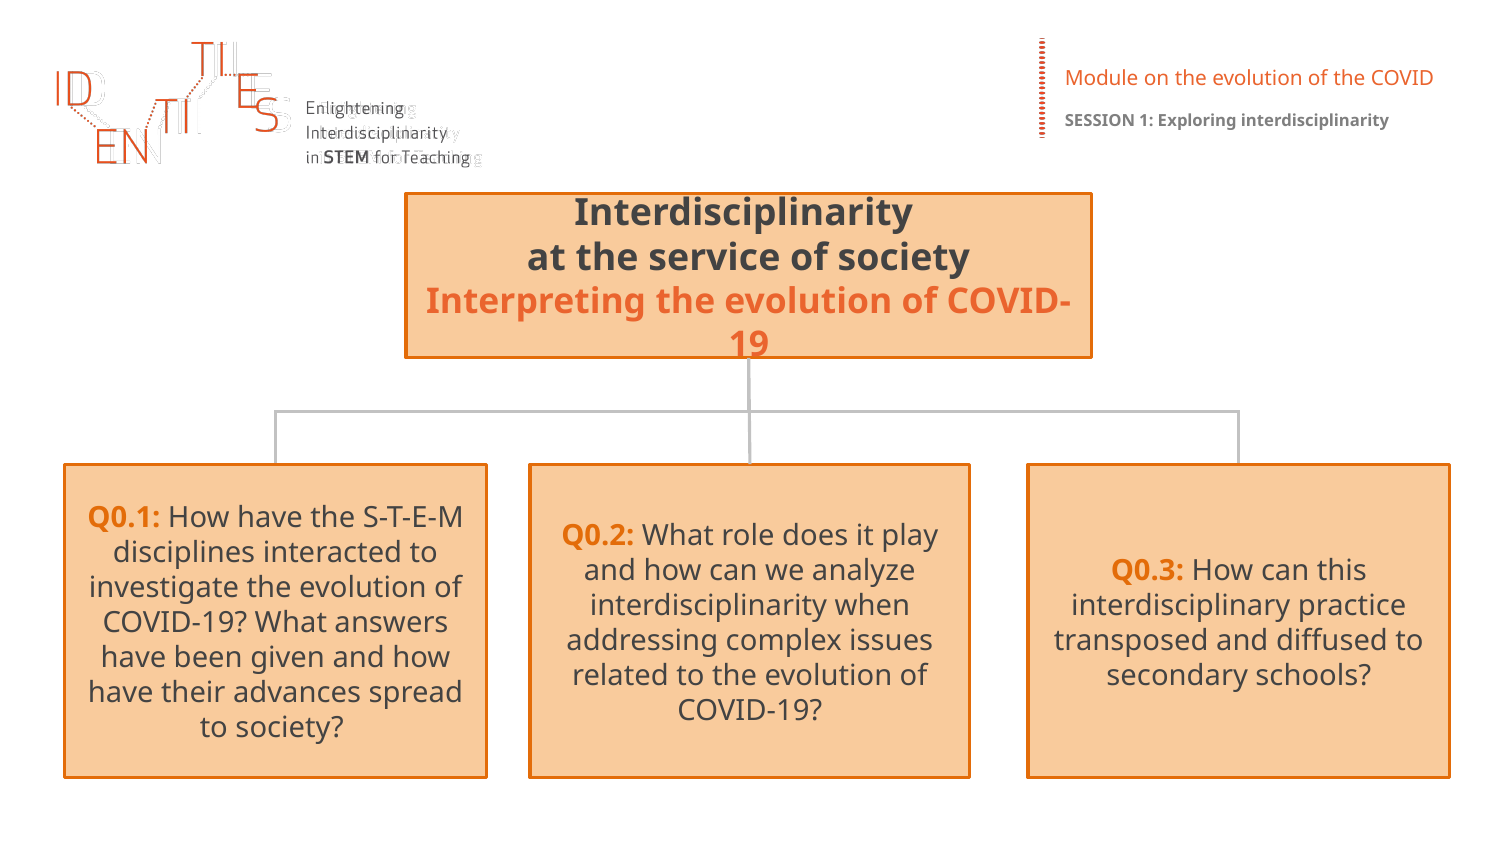

Module on the evolution of the COVID
SESSION 1: Exploring interdisciplinarity
Interdisciplinarity
at the service of society
Interpreting the evolution of COVID-19
Q0.1: How have the S-T-E-M disciplines interacted to investigate the evolution of COVID-19? What answers have been given and how have their advances spread to society?
Q0.2: What role does it play and how can we analyze interdisciplinarity when addressing complex issues related to the evolution of COVID-19?
Q0.3: How can this interdisciplinary practice transposed and diffused to secondary schools?